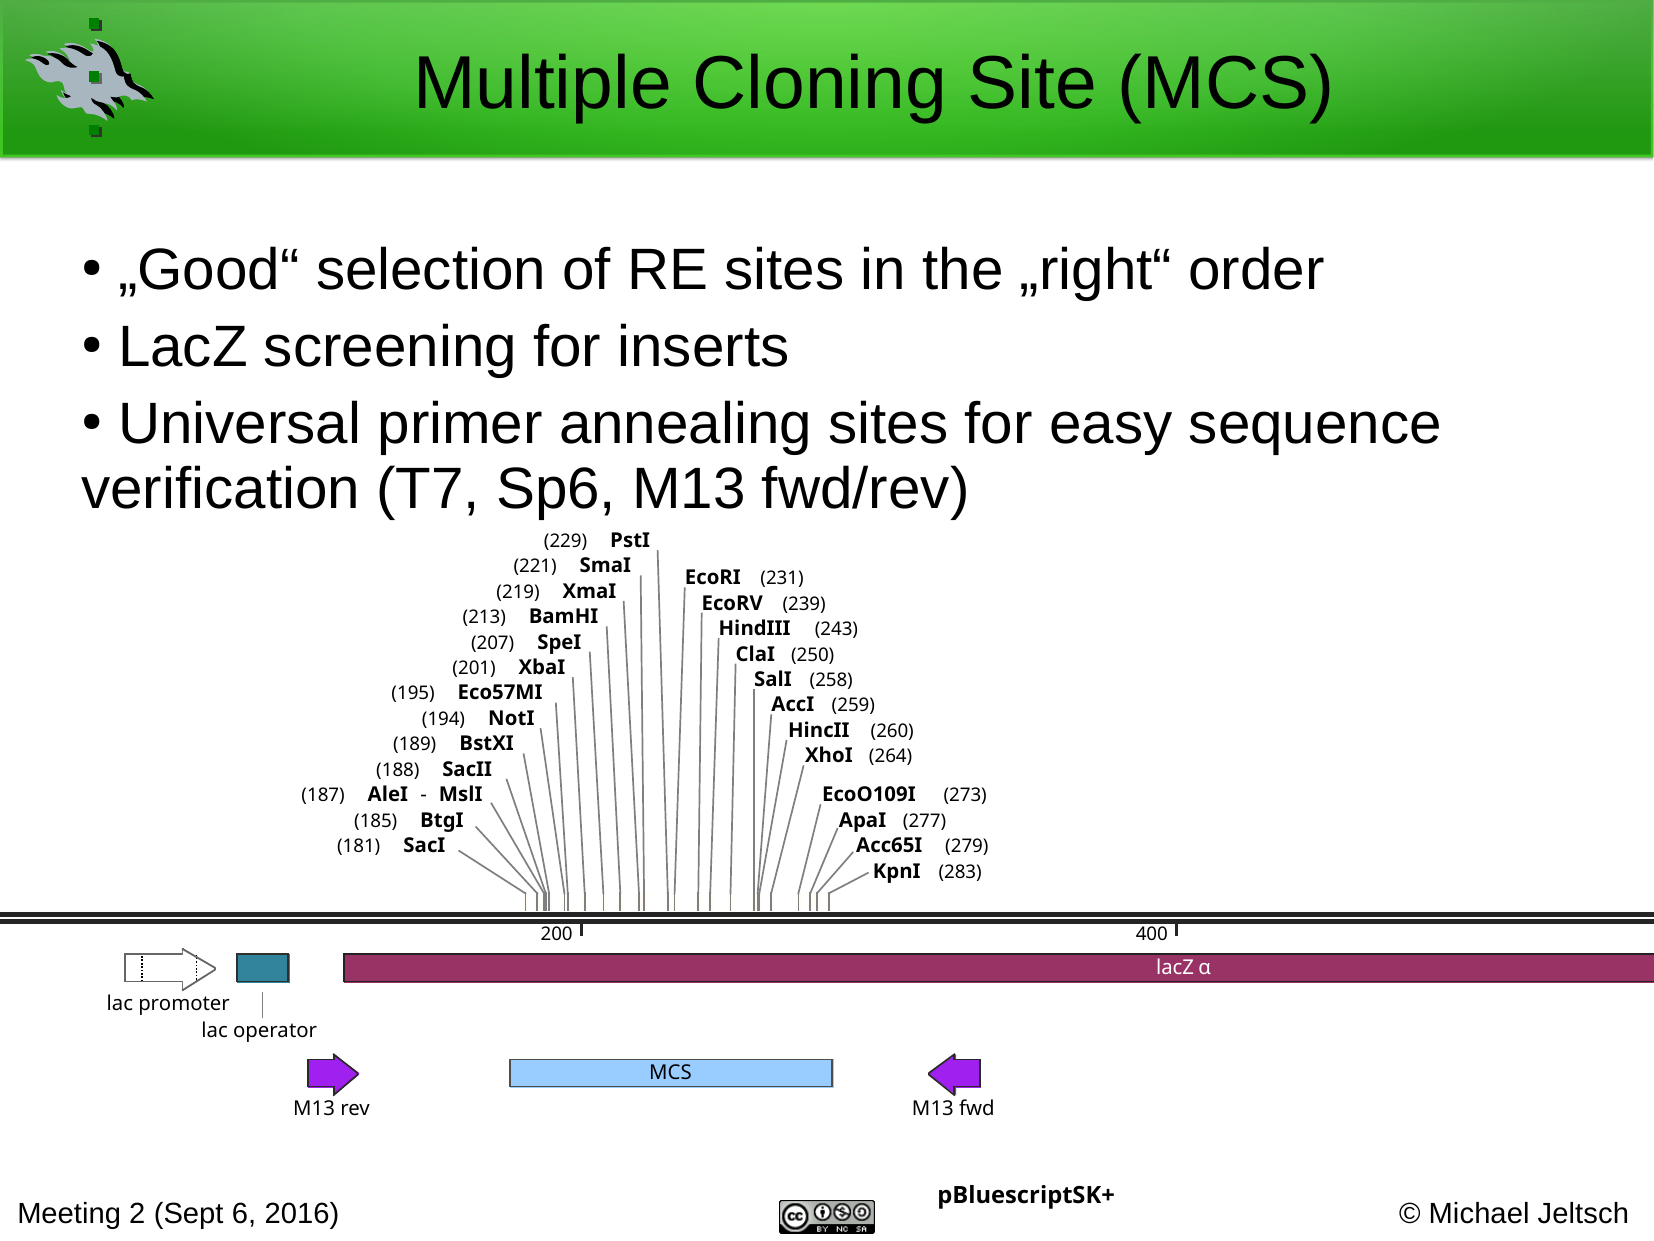

# Multiple Cloning Site (MCS)
 „Good“ selection of RE sites in the „right“ order
 LacZ screening for inserts
 Universal primer annealing sites for easy sequence verification (T7, Sp6, M13 fwd/rev)